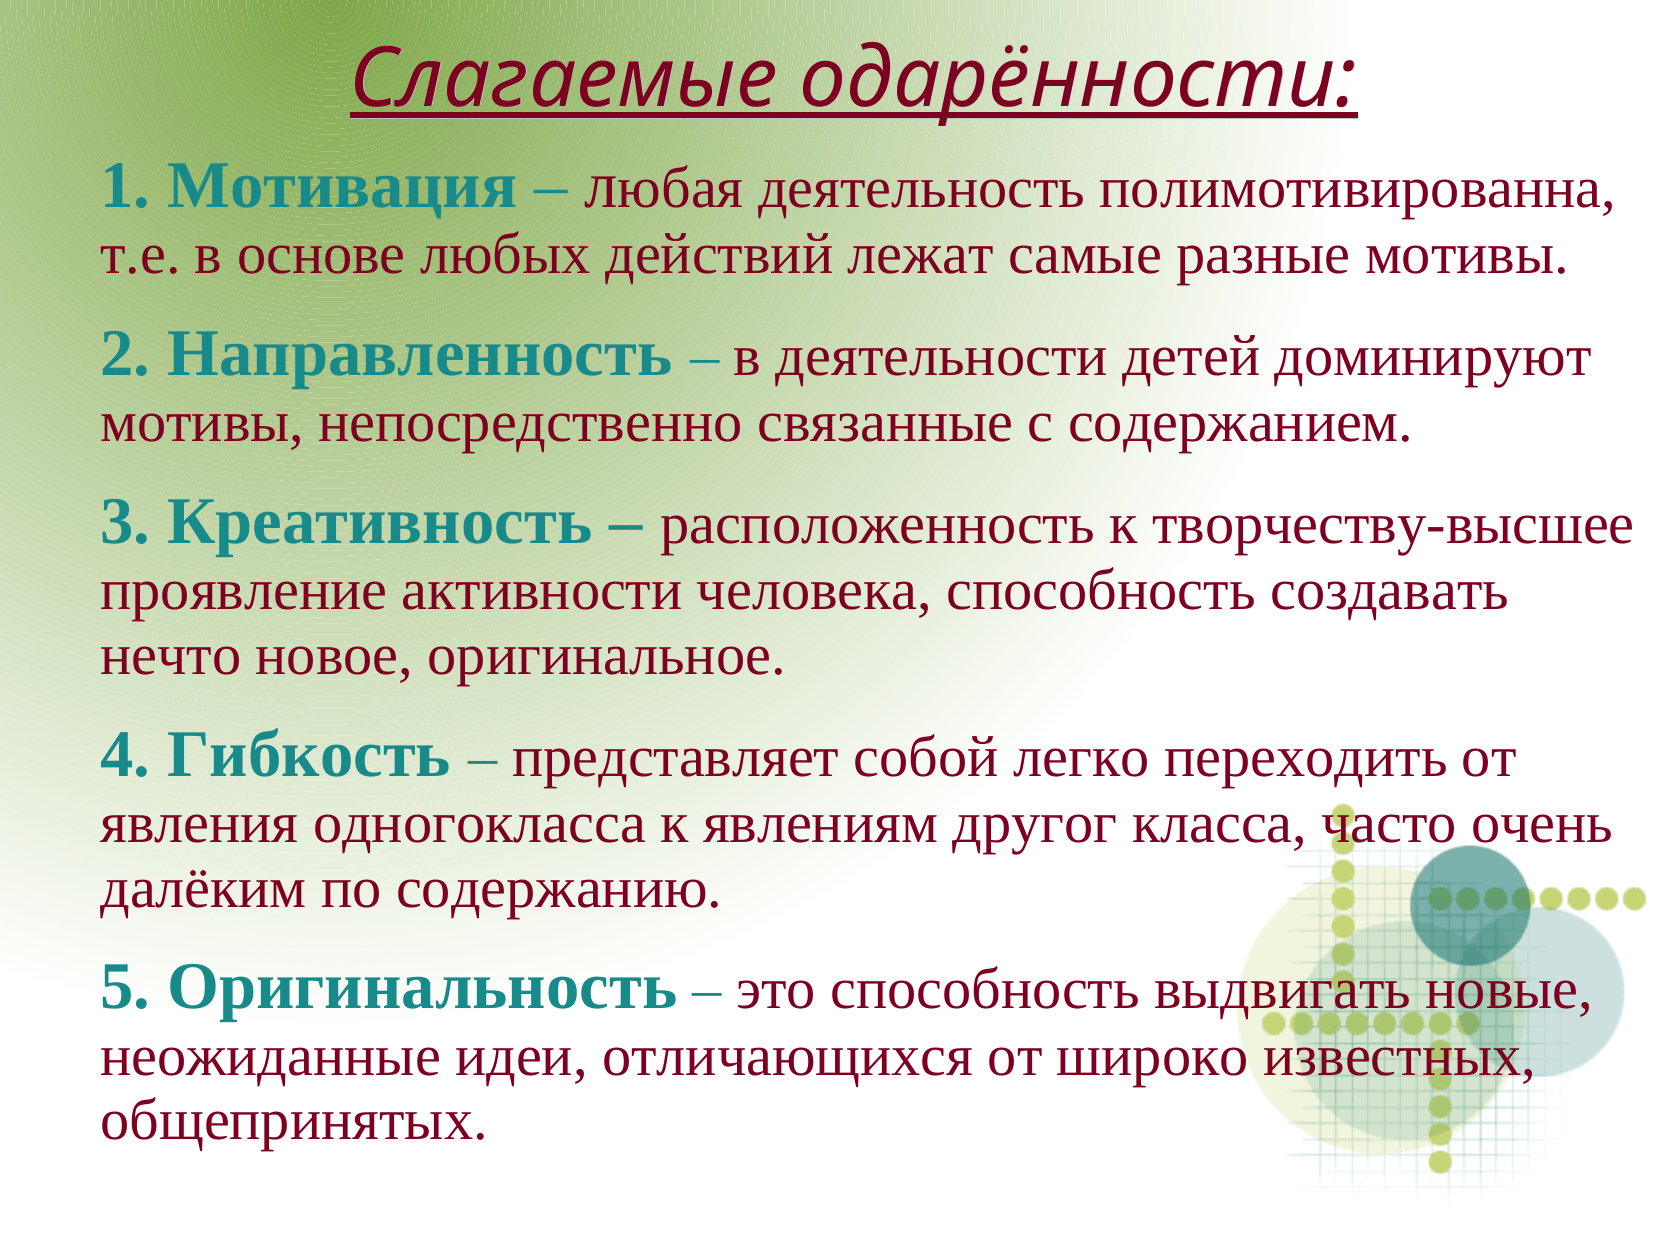

# Слагаемые одарённости:
1. Мотивация – любая деятельность полимотивированна, т.е. в основе любых действий лежат самые разные мотивы.
2. Направленность – в деятельности детей доминируют мотивы, непосредственно связанные с содержанием.
3. Креативность – расположенность к творчеству-высшее проявление активности человека, способность создавать нечто новое, оригинальное.
4. Гибкость – представляет собой легко переходить от явления одногокласса к явлениям другог класса, часто очень далёким по содержанию.
5. Оригинальность – это способность выдвигать новые, неожиданные идеи, отличающихся от широко известных, общепринятых.